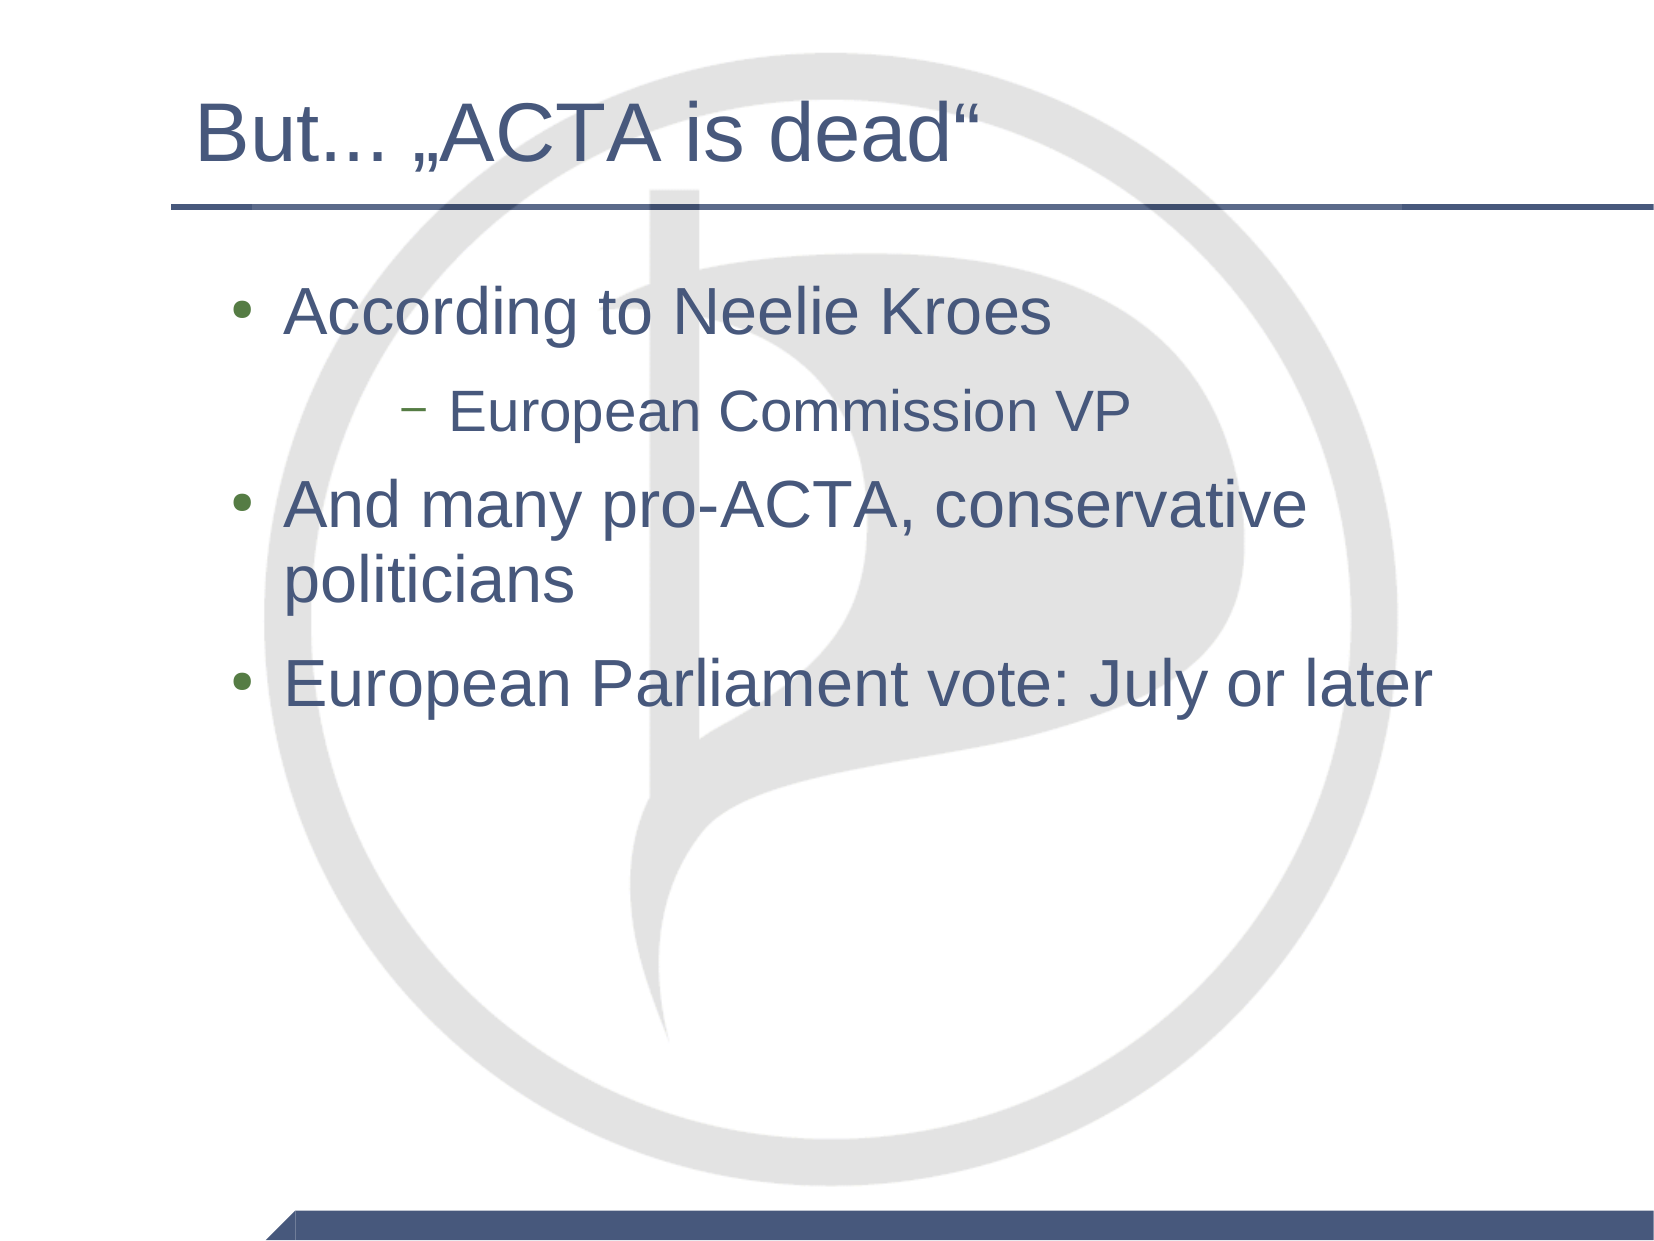

# But... „ACTA is dead“
According to Neelie Kroes
European Commission VP
And many pro-ACTA, conservative politicians
European Parliament vote: July or later